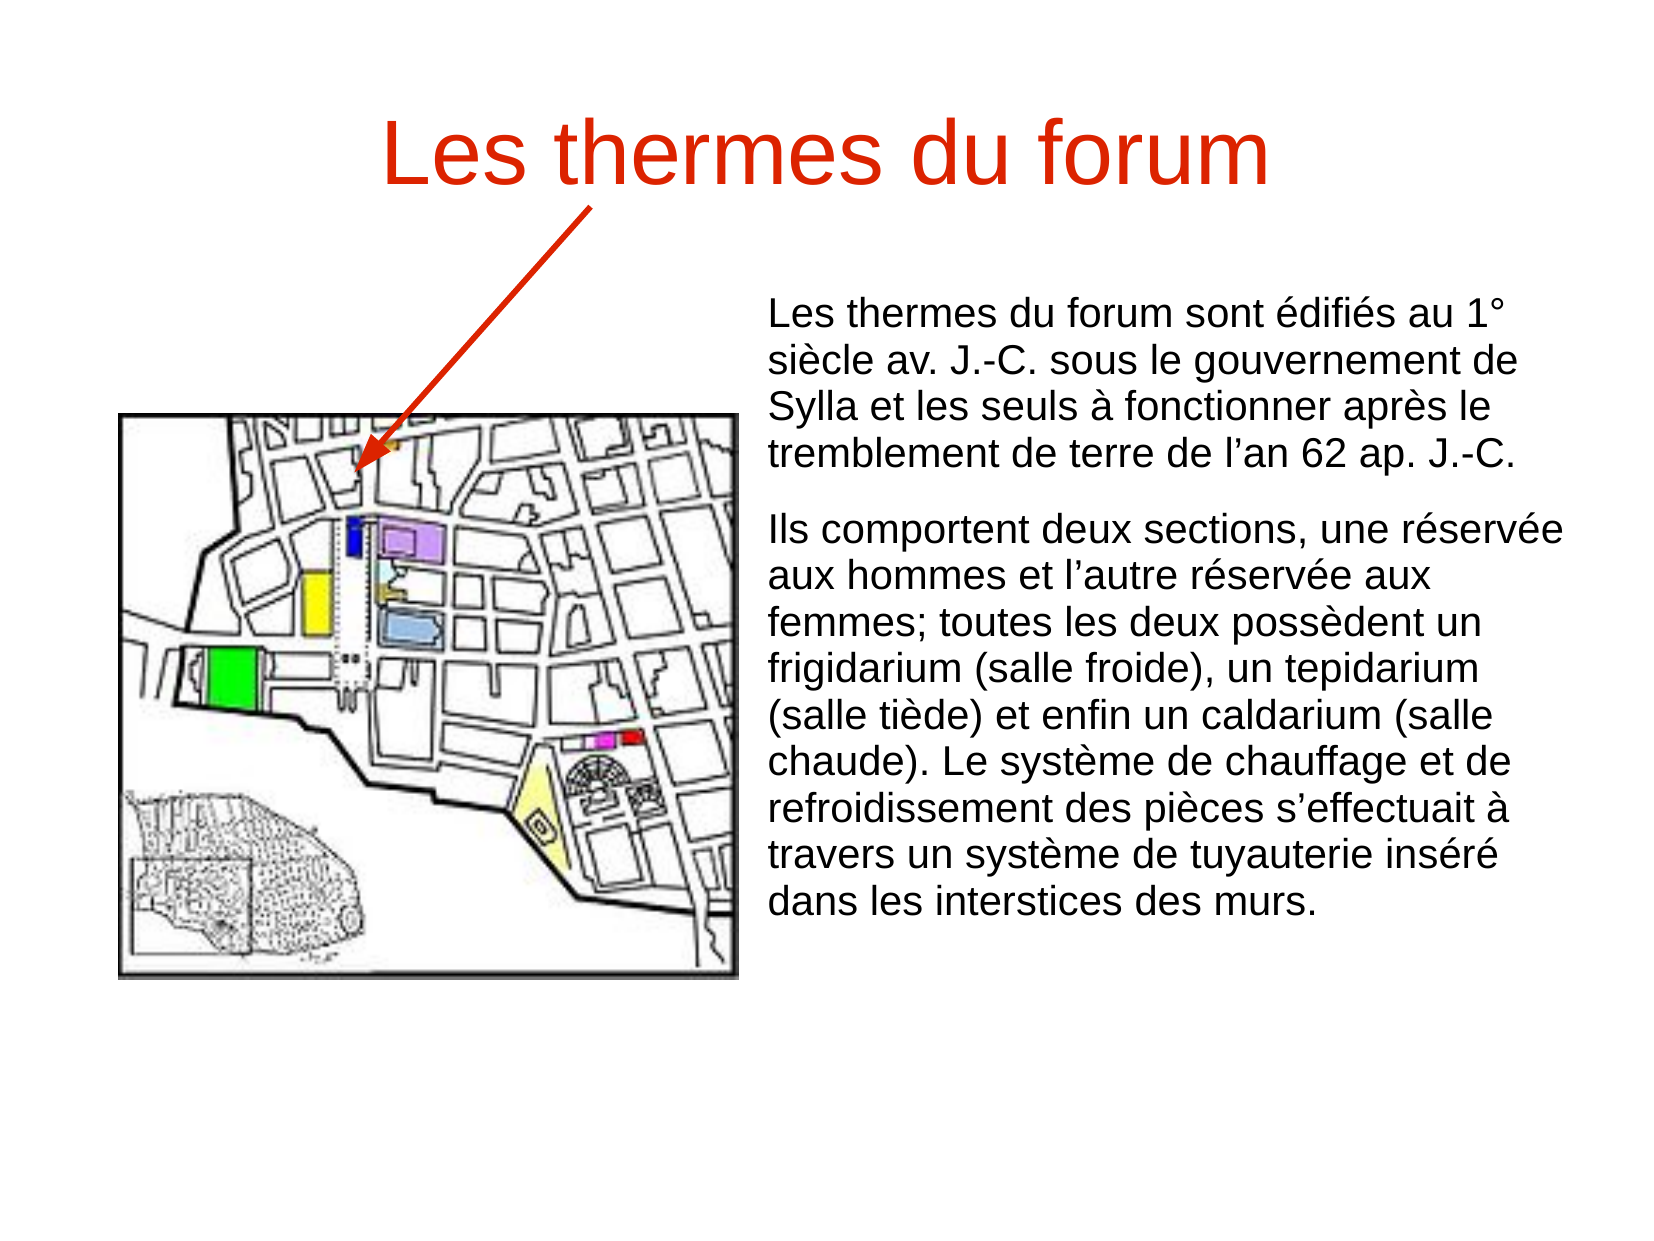

# Les thermes du forum
Les thermes du forum sont édifiés au 1° siècle av. J.-C. sous le gouvernement de Sylla et les seuls à fonctionner après le tremblement de terre de l’an 62 ap. J.-C.
Ils comportent deux sections, une réservée aux hommes et l’autre réservée aux femmes; toutes les deux possèdent un frigidarium (salle froide), un tepidarium (salle tiède) et enfin un caldarium (salle chaude). Le système de chauffage et de refroidissement des pièces s’effectuait à travers un système de tuyauterie inséré dans les interstices des murs.